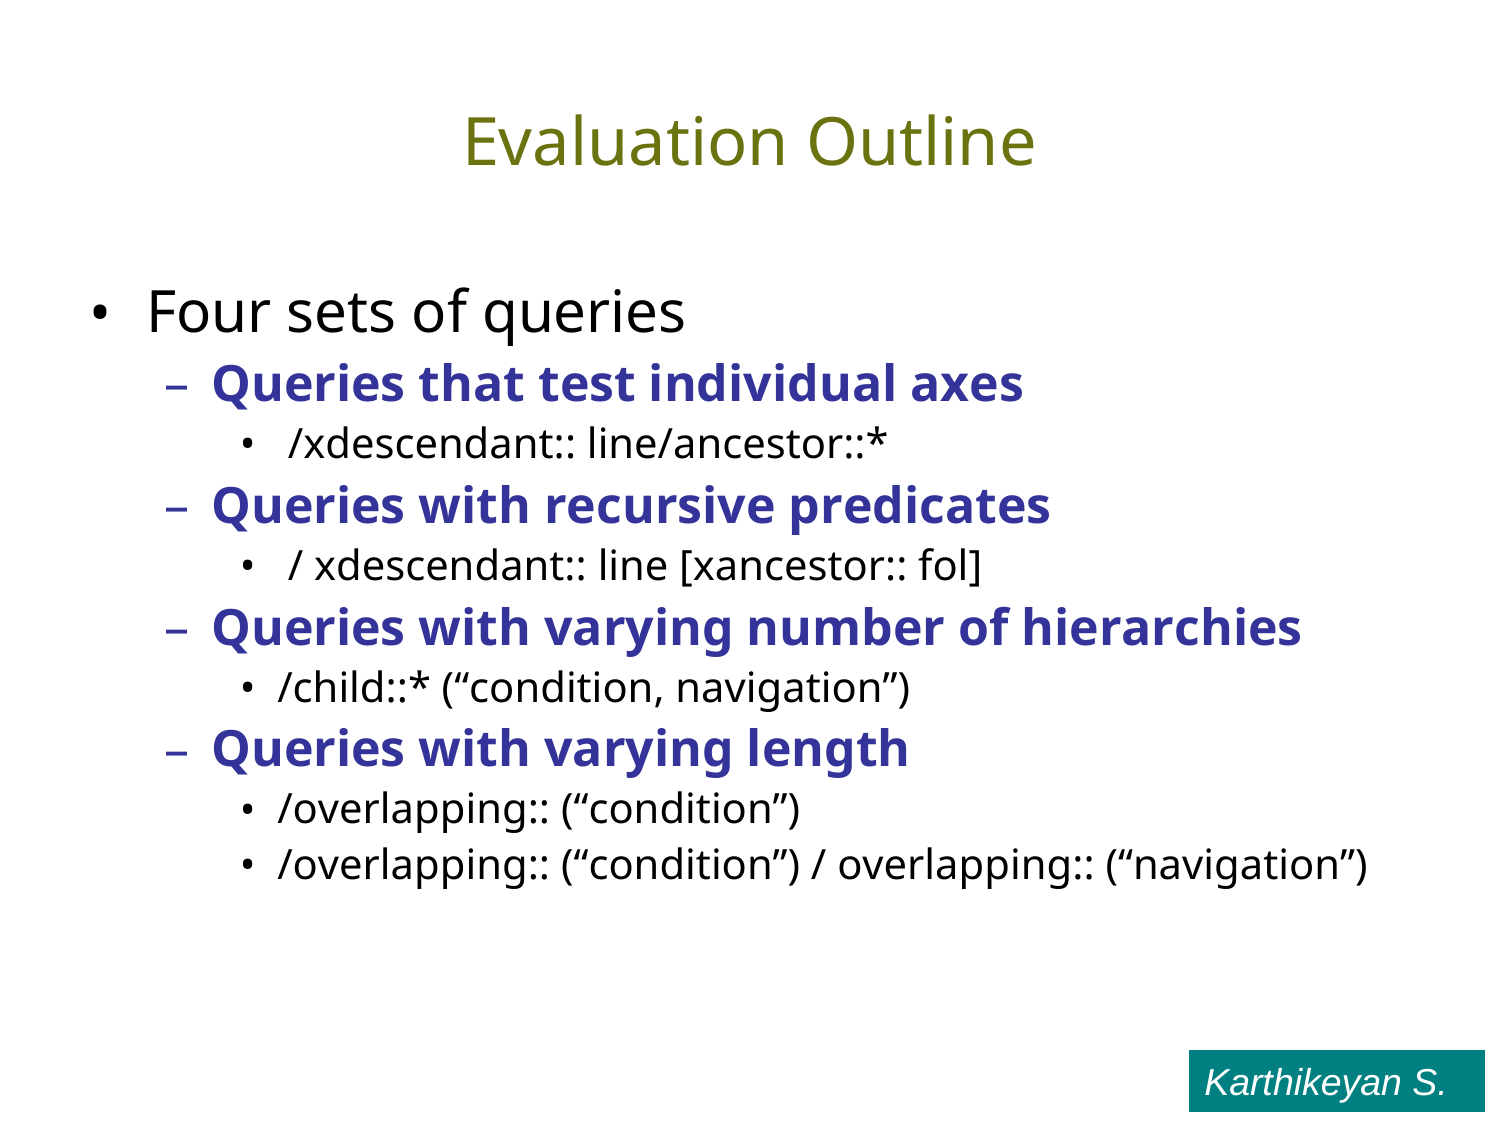

# Evaluation Outline
Four sets of queries
Queries that test individual axes
 /xdescendant:: line/ancestor::*
Queries with recursive predicates
 / xdescendant:: line [xancestor:: fol]
Queries with varying number of hierarchies
/child::* (“condition, navigation”)
Queries with varying length
/overlapping:: (“condition”)
/overlapping:: (“condition”) / overlapping:: (“navigation”)
Karthikeyan S.